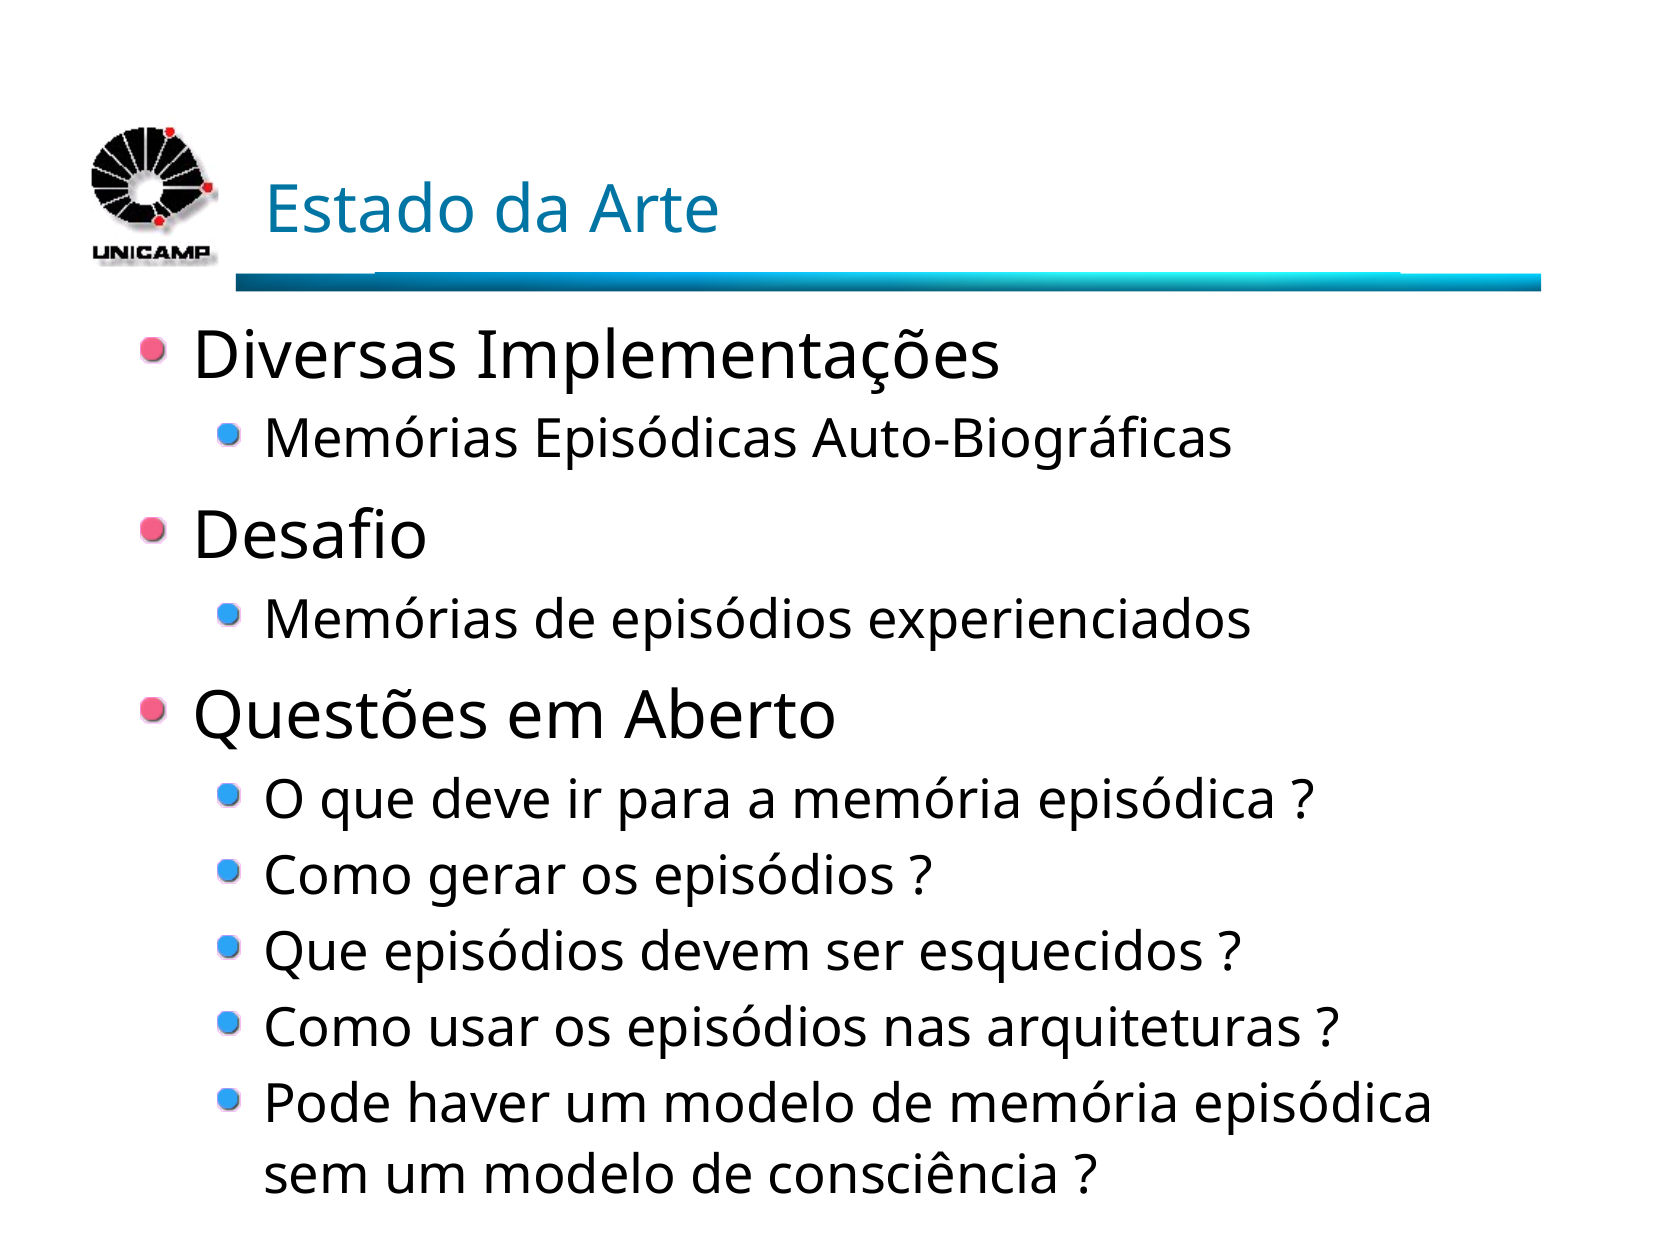

# Estado da Arte
Diversas Implementações
Memórias Episódicas Auto-Biográficas
Desafio
Memórias de episódios experienciados
Questões em Aberto
O que deve ir para a memória episódica ?
Como gerar os episódios ?
Que episódios devem ser esquecidos ?
Como usar os episódios nas arquiteturas ?
Pode haver um modelo de memória episódica sem um modelo de consciência ?